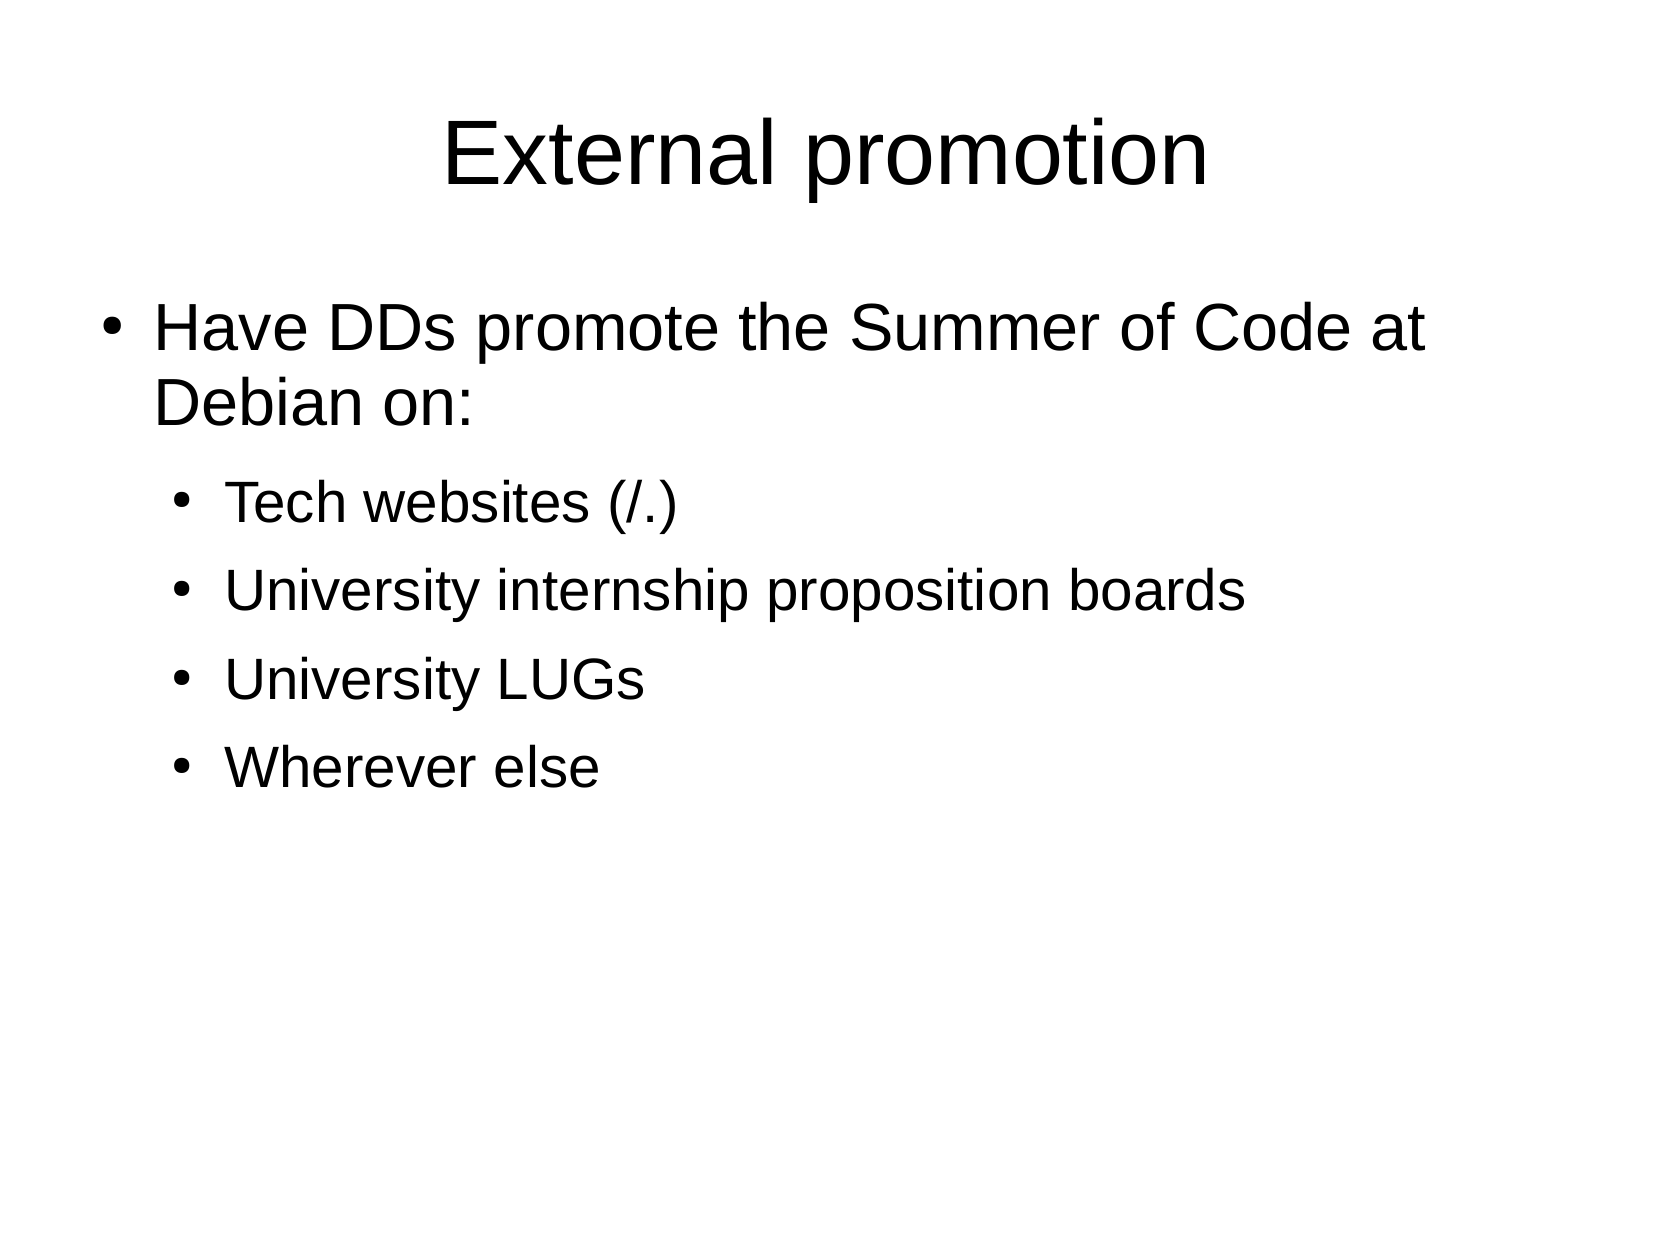

# External promotion
Have DDs promote the Summer of Code at Debian on:
Tech websites (/.)
University internship proposition boards
University LUGs
Wherever else